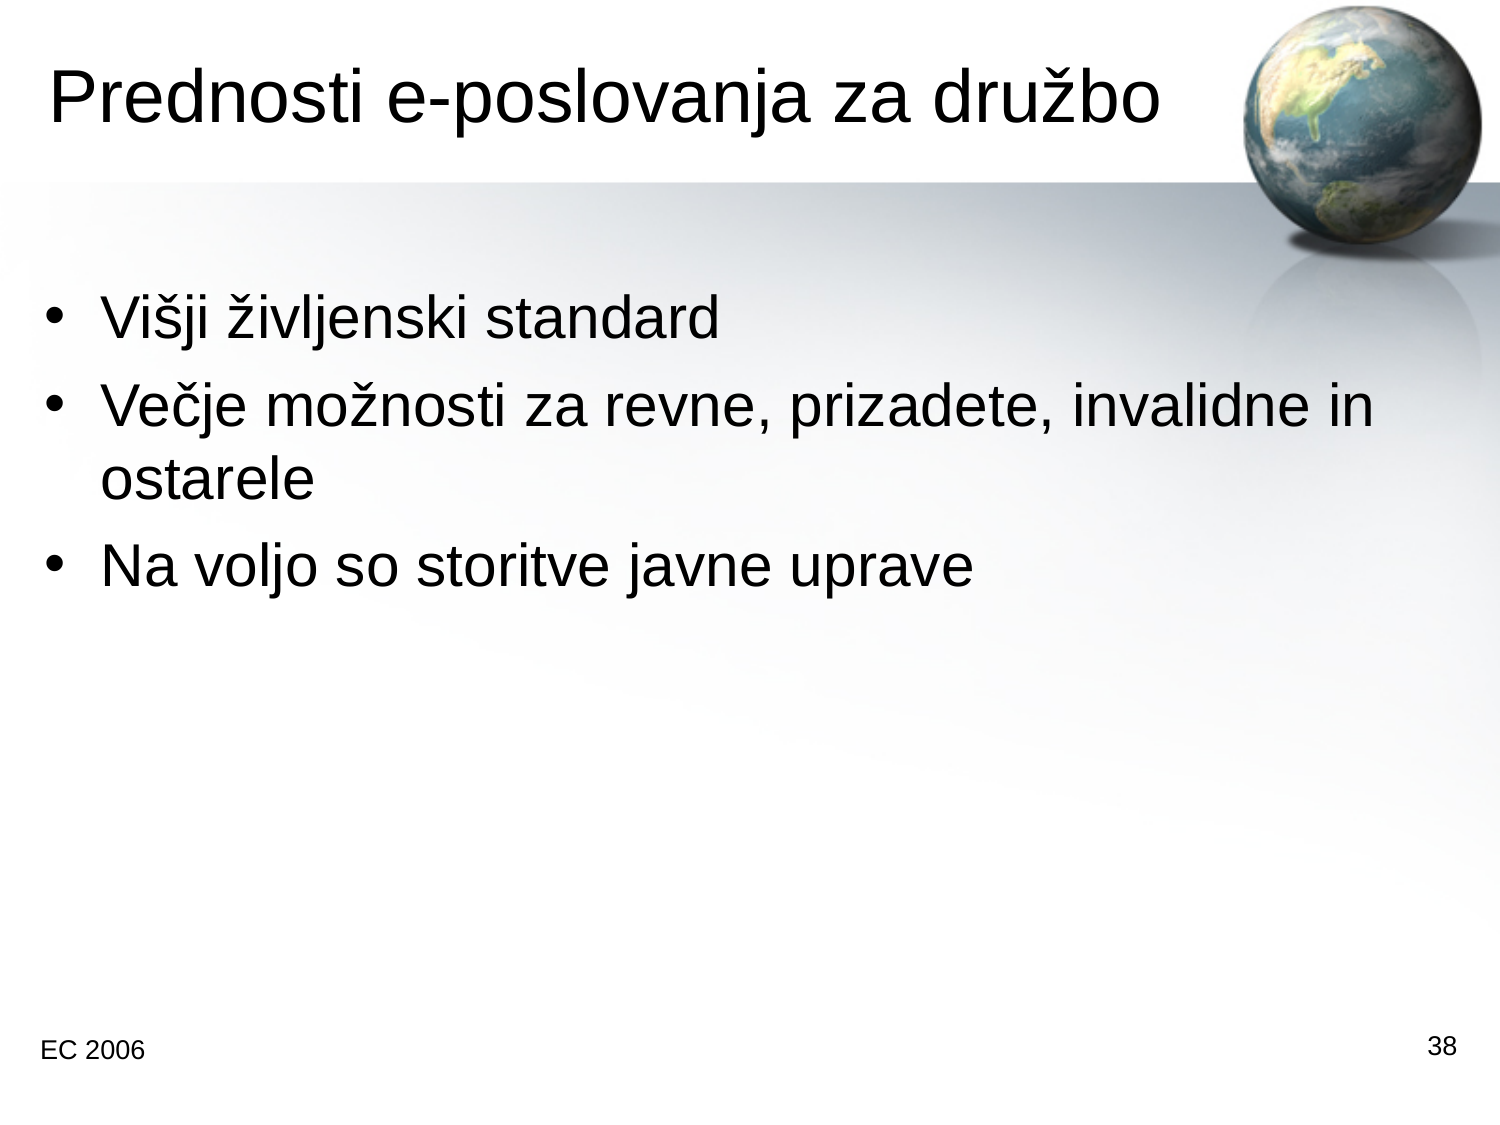

# Prednosti e-poslovanja za družbo
Višji življenski standard
Večje možnosti za revne, prizadete, invalidne in ostarele
Na voljo so storitve javne uprave
EC 2006